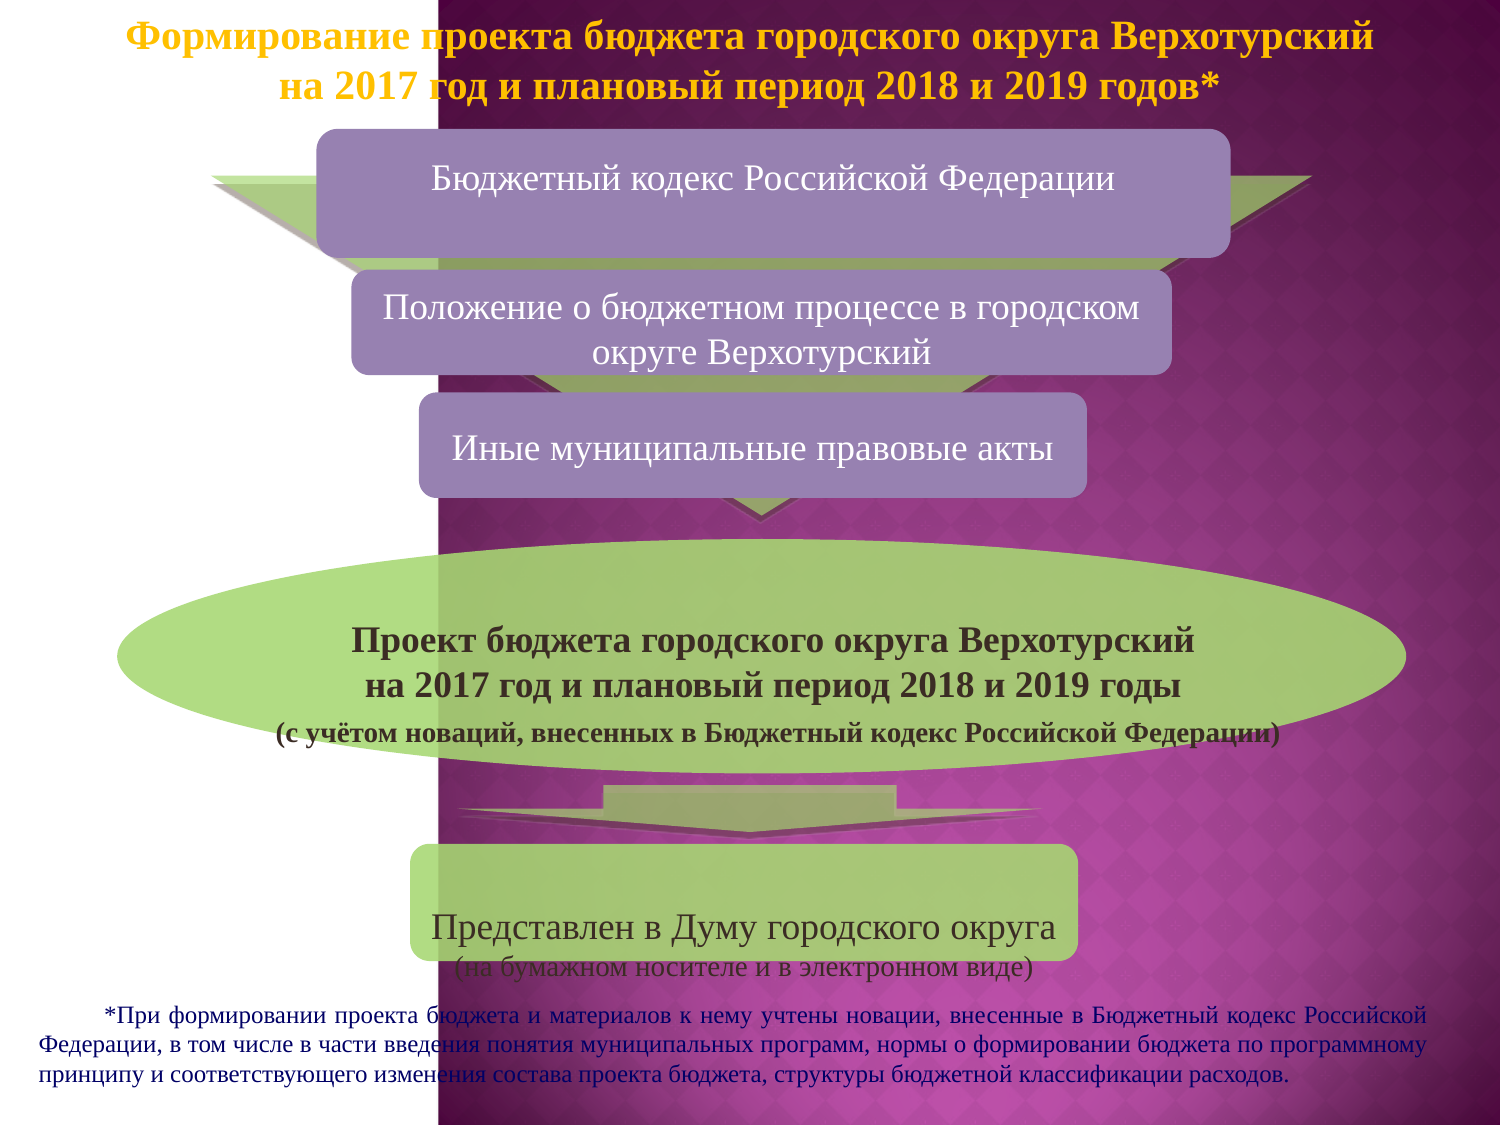

Формирование проекта бюджета городского округа Верхотурский
на 2017 год и плановый период 2018 и 2019 годов*
Бюджетный кодекс Российской Федерации
Положение о бюджетном процессе в городском
округе Верхотурский
Иные муниципальные правовые акты
Проект бюджета городского округа Верхотурский
на 2017 год и плановый период 2018 и 2019 годы
 (с учётом новаций, внесенных в Бюджетный кодекс Российской Федерации)
Представлен в Думу городского округа
(на бумажном носителе и в электронном виде)
 *При формировании проекта бюджета и материалов к нему учтены новации, внесенные в Бюджетный кодекс Российской Федерации, в том числе в части введения понятия муниципальных программ, нормы о формировании бюджета по программному принципу и соответствующего изменения состава проекта бюджета, структуры бюджетной классификации расходов.